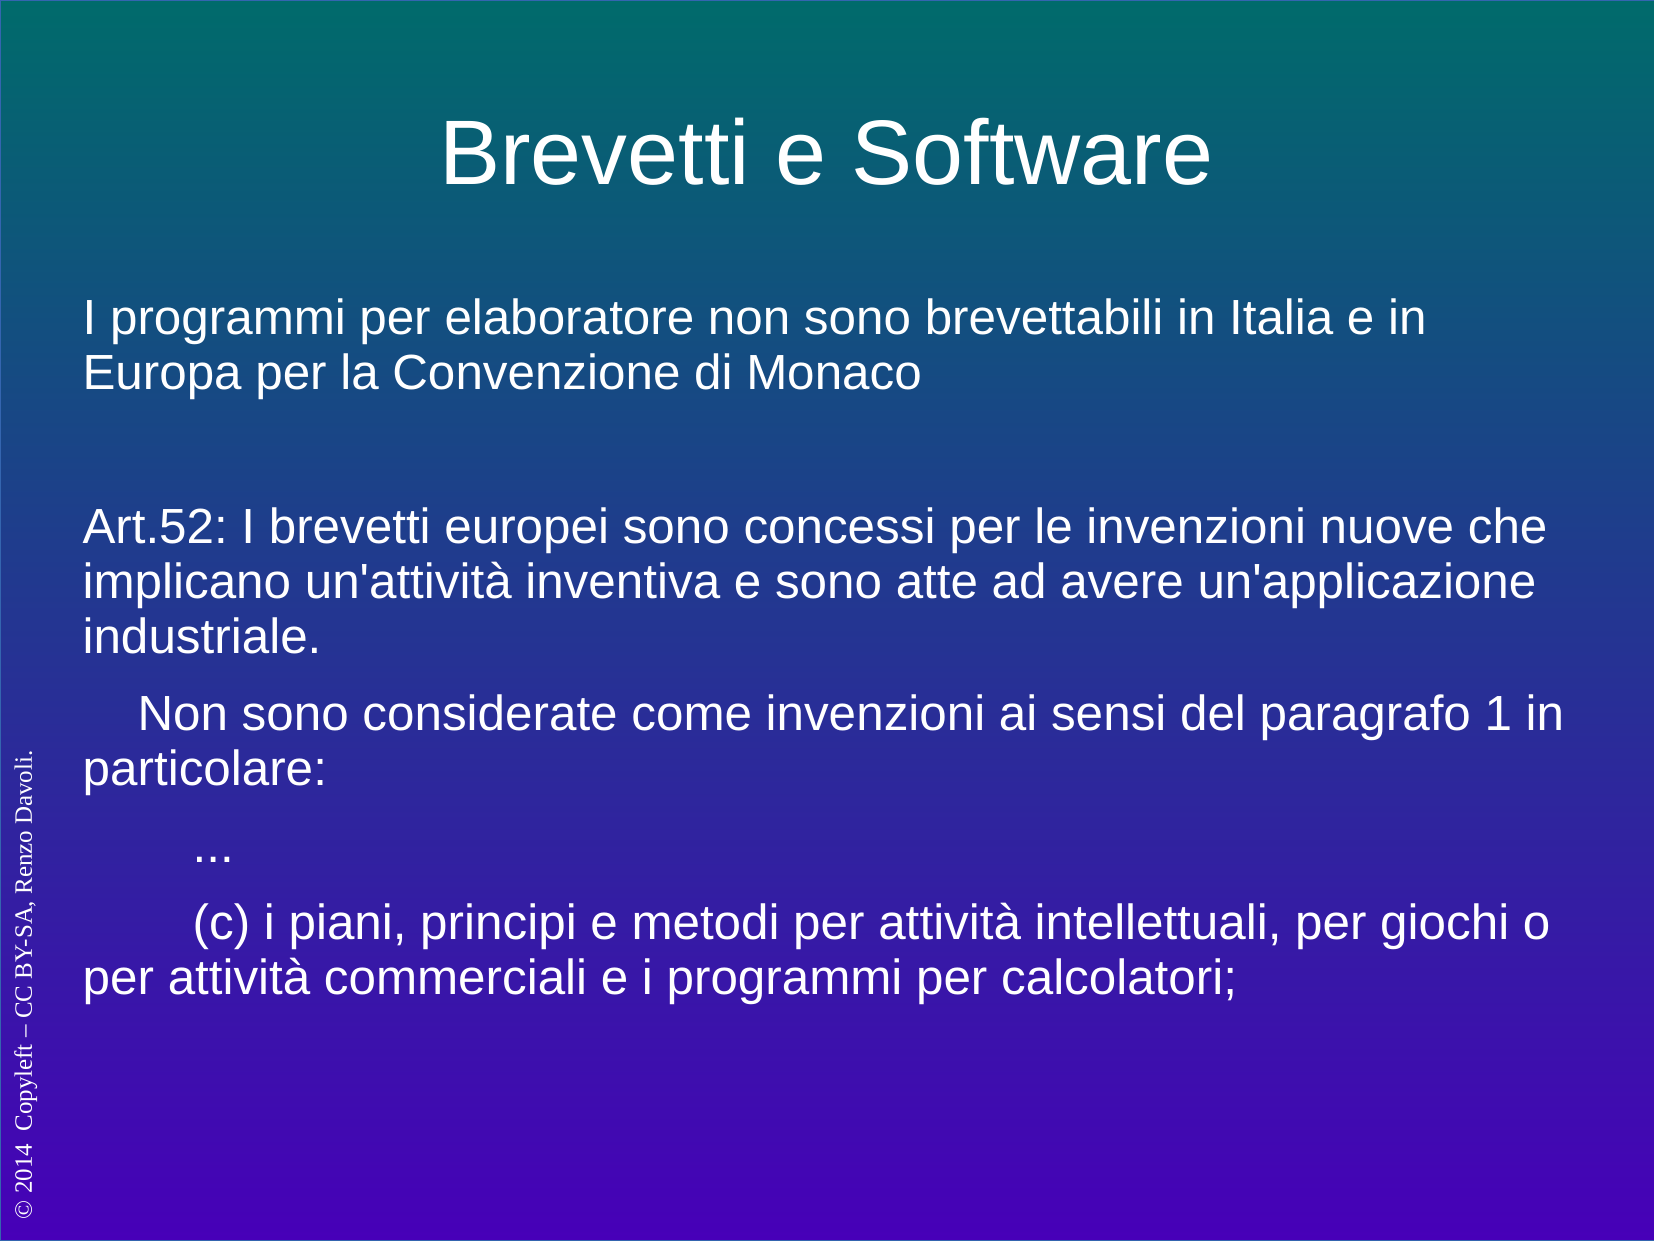

# Brevetti e Software
I programmi per elaboratore non sono brevettabili in Italia e in Europa per la Convenzione di Monaco
Art.52: I brevetti europei sono concessi per le invenzioni nuove che implicano un'attività inventiva e sono atte ad avere un'applicazione industriale.
 Non sono considerate come invenzioni ai sensi del paragrafo 1 in particolare:
 ...
 (c) i piani, principi e metodi per attività intellettuali, per giochi o per attività commerciali e i programmi per calcolatori;